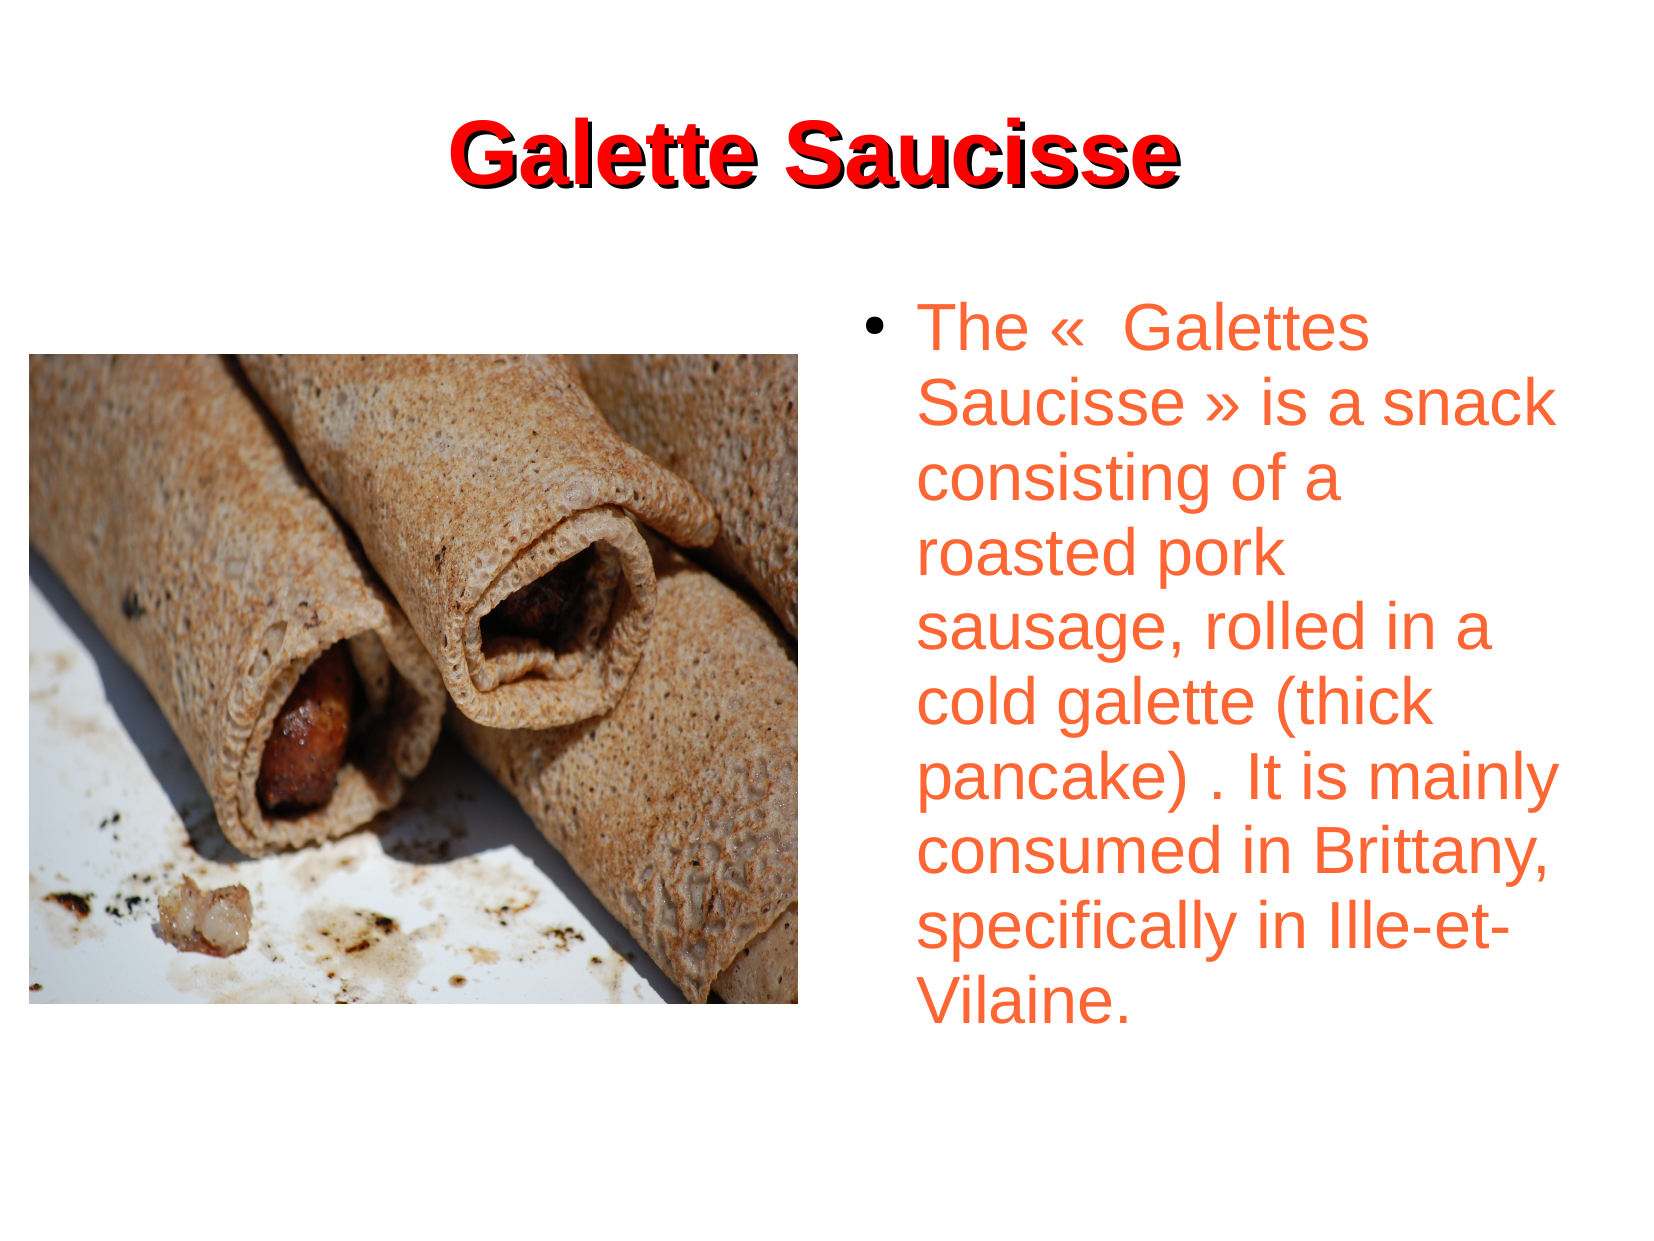

# Galette Saucisse
The «  Galettes Saucisse » is a snack consisting of a roasted pork sausage, rolled in a cold galette (thick pancake) . It is mainly consumed in Brittany, specifically in Ille-et-Vilaine.